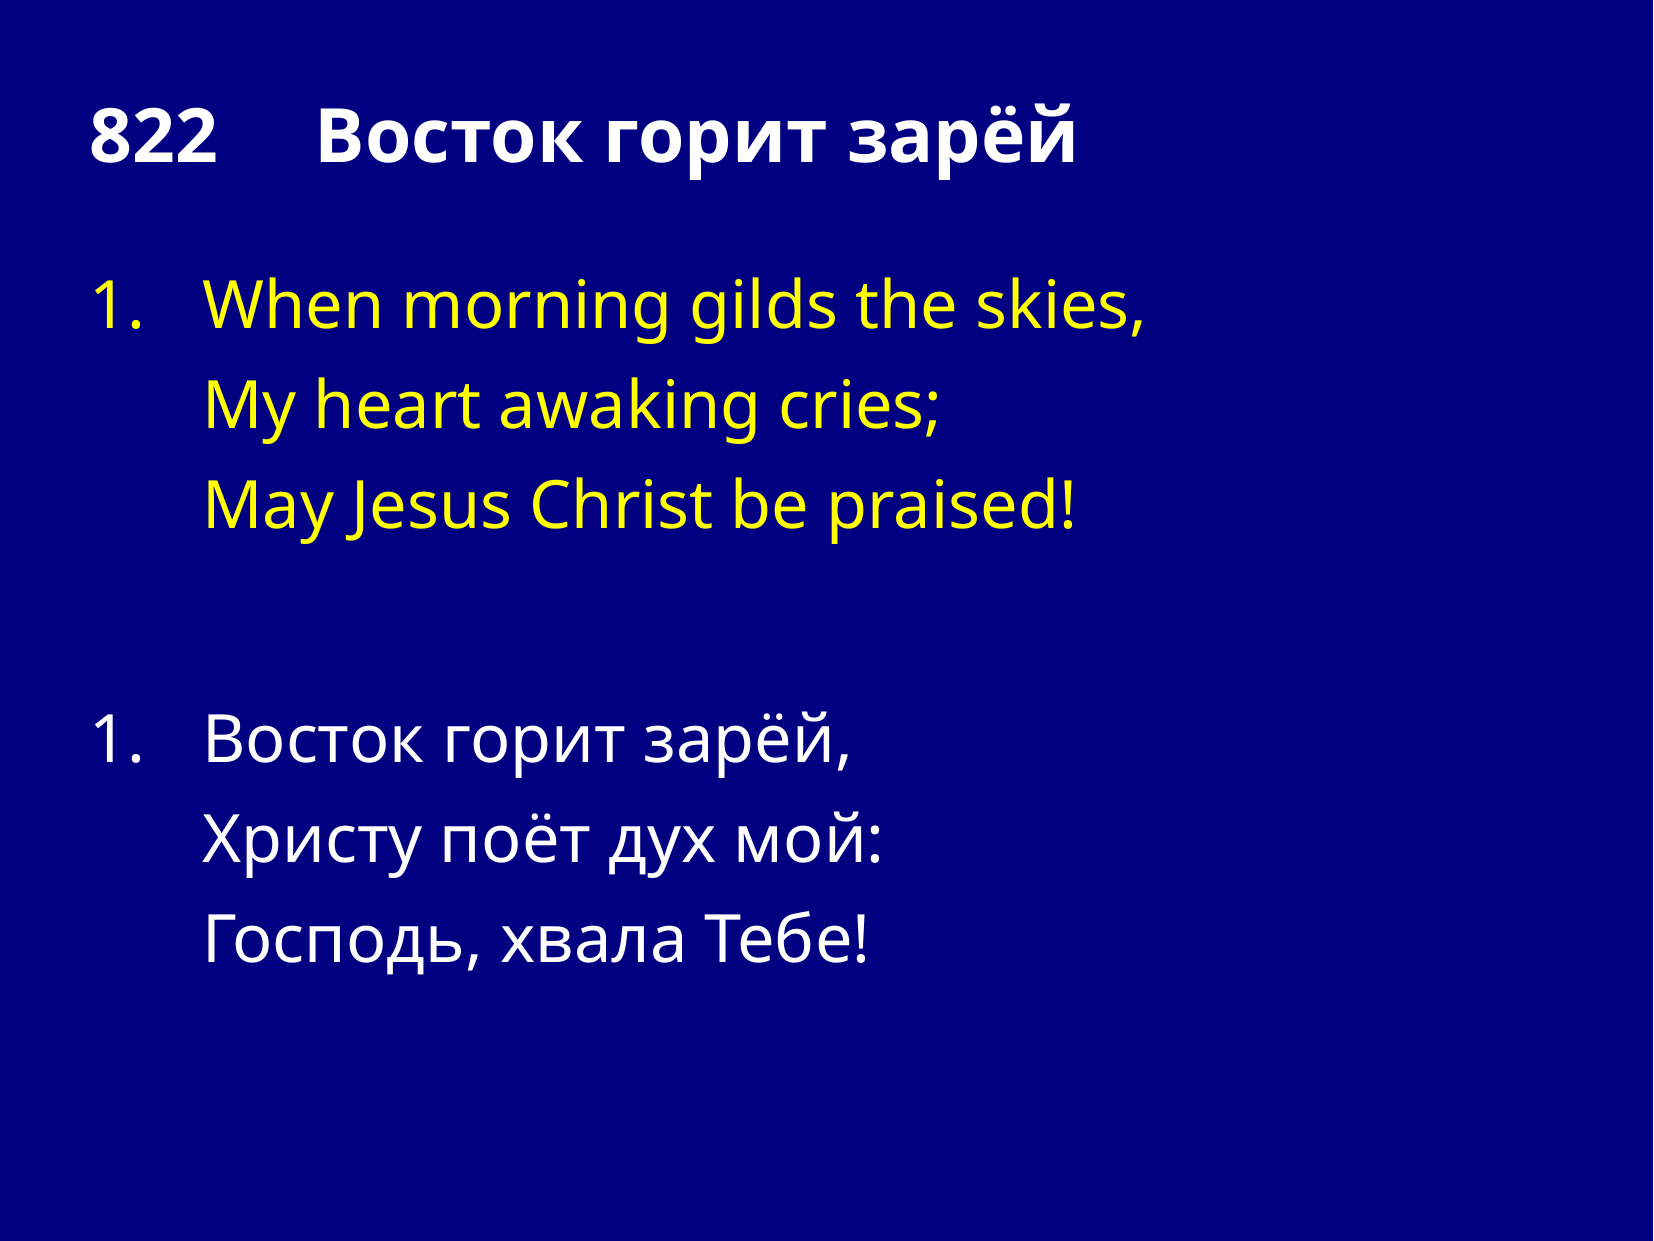

822	Восток горит зарёй
1.	When morning gilds the skies,
	My heart awaking cries;
	May Jesus Christ be praised!
1.	Восток горит зарёй,
	Христу поёт дух мой:
	Господь, хвала Тебе!